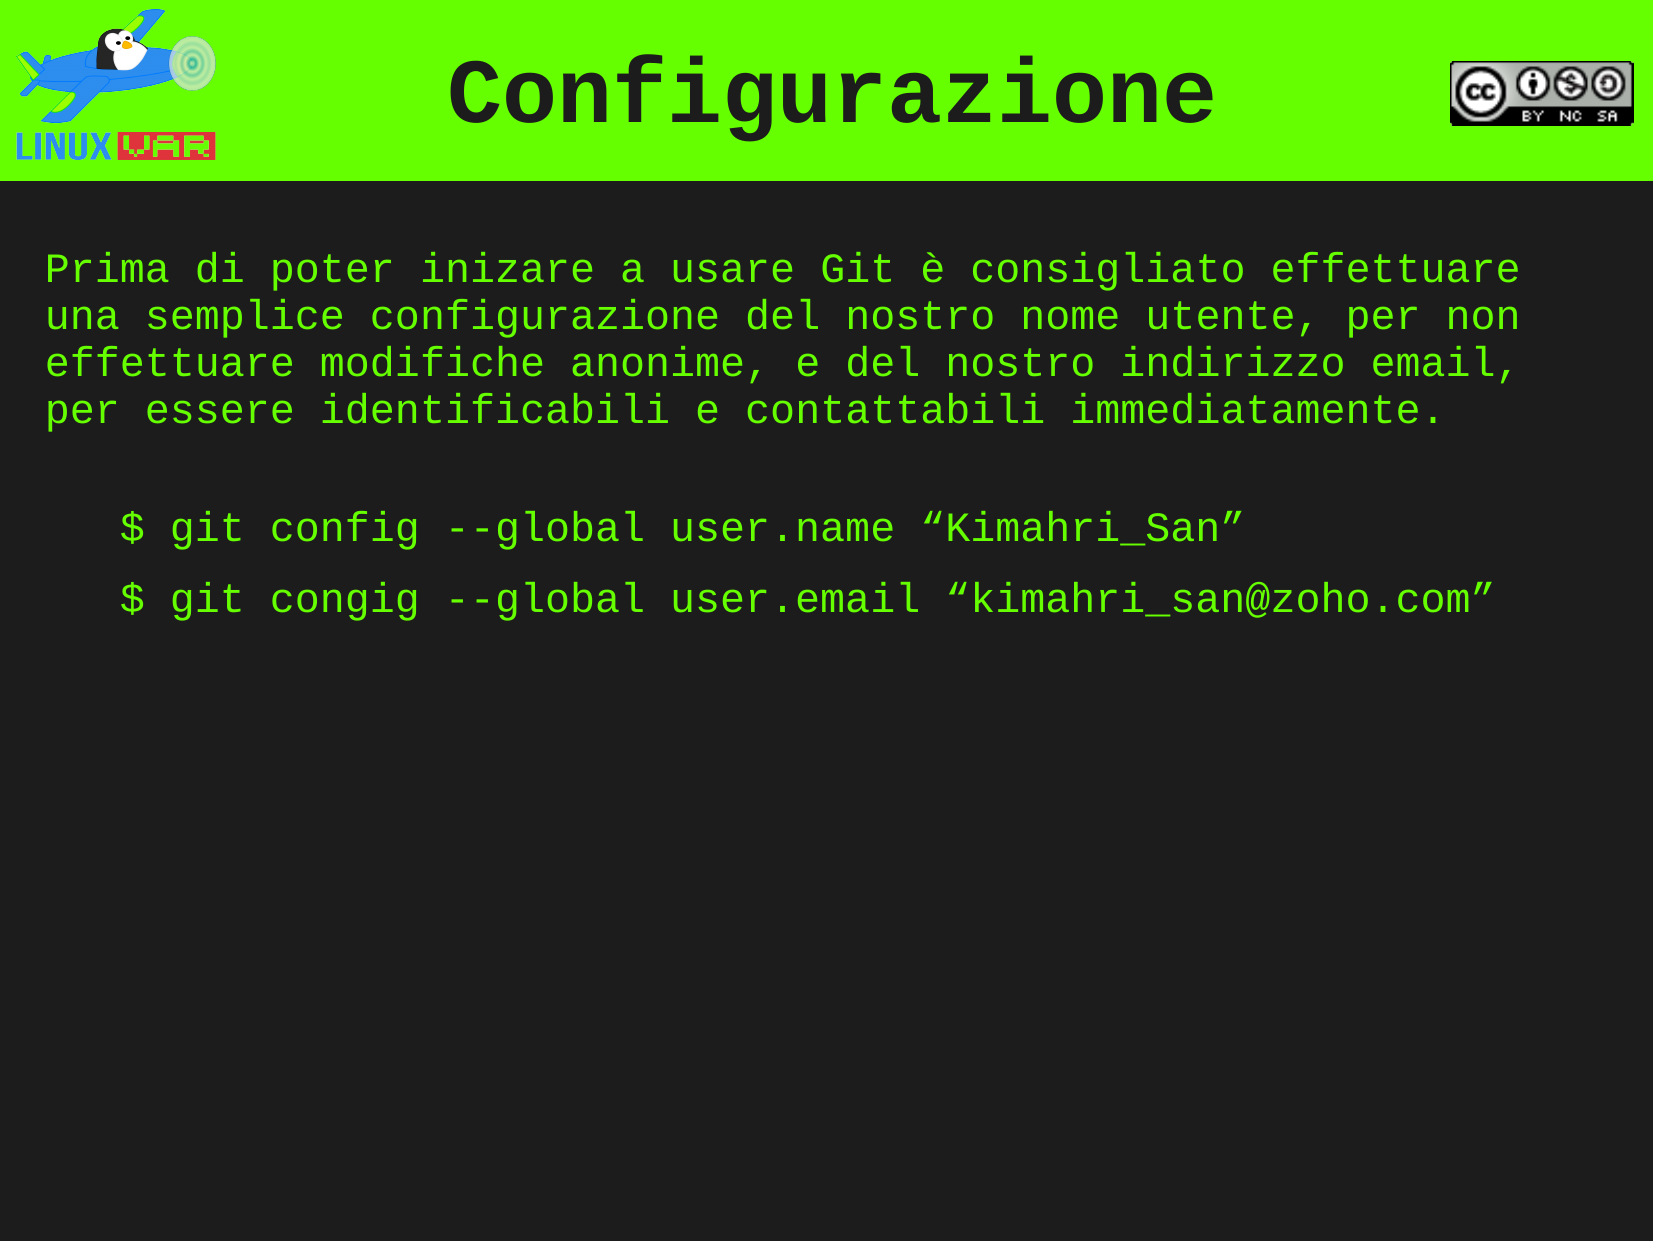

Configurazione
Prima di poter inizare a usare Git è consigliato effettuare una semplice configurazione del nostro nome utente, per non effettuare modifiche anonime, e del nostro indirizzo email, per essere identificabili e contattabili immediatamente.
	$ git config --global user.name “Kimahri_San”
	$ git congig --global user.email “kimahri_san@zoho.com”